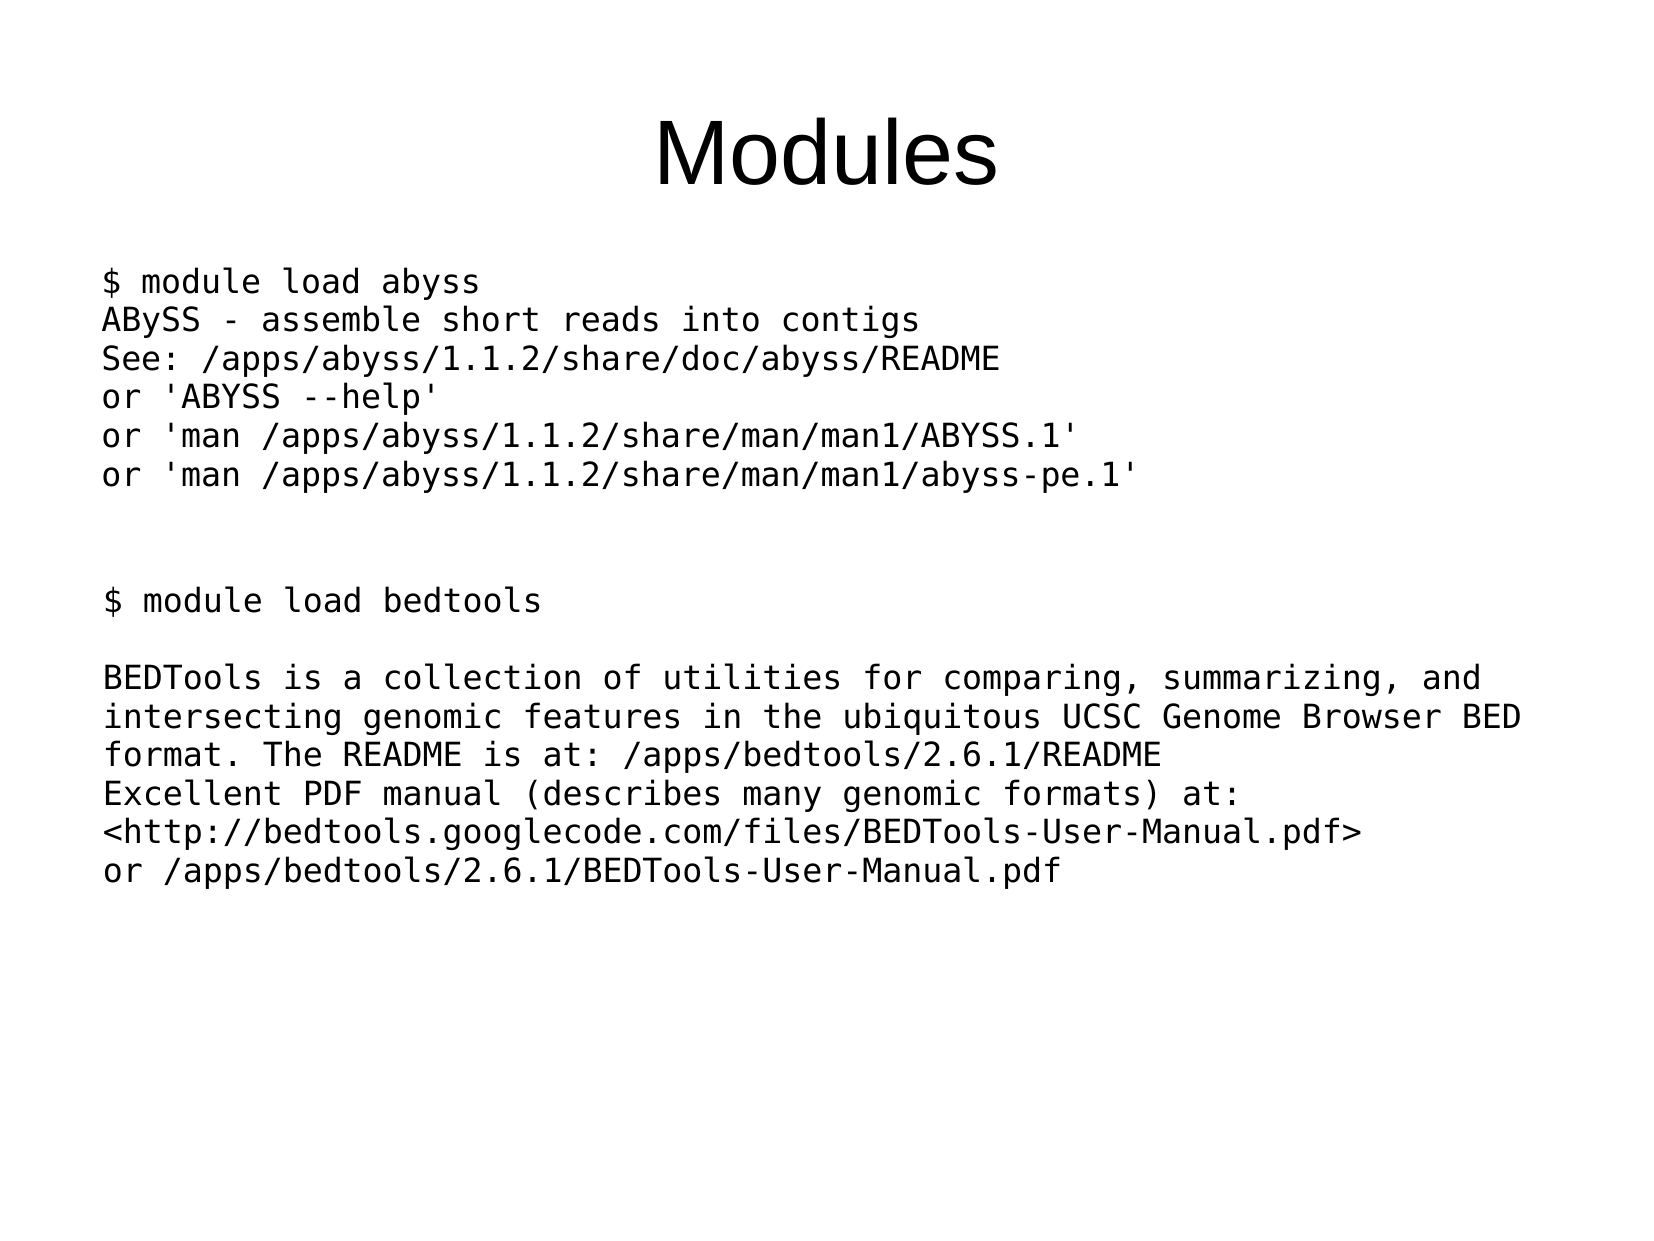

# Modules
$ module load abyss
ABySS - assemble short reads into contigs
See: /apps/abyss/1.1.2/share/doc/abyss/README
or 'ABYSS --help'
or 'man /apps/abyss/1.1.2/share/man/man1/ABYSS.1'
or 'man /apps/abyss/1.1.2/share/man/man1/abyss-pe.1'
$ module load bedtools
BEDTools is a collection of utilities for comparing, summarizing, and
intersecting genomic features in the ubiquitous UCSC Genome Browser BED
format. The README is at: /apps/bedtools/2.6.1/README
Excellent PDF manual (describes many genomic formats) at:
<http://bedtools.googlecode.com/files/BEDTools-User-Manual.pdf>
or /apps/bedtools/2.6.1/BEDTools-User-Manual.pdf